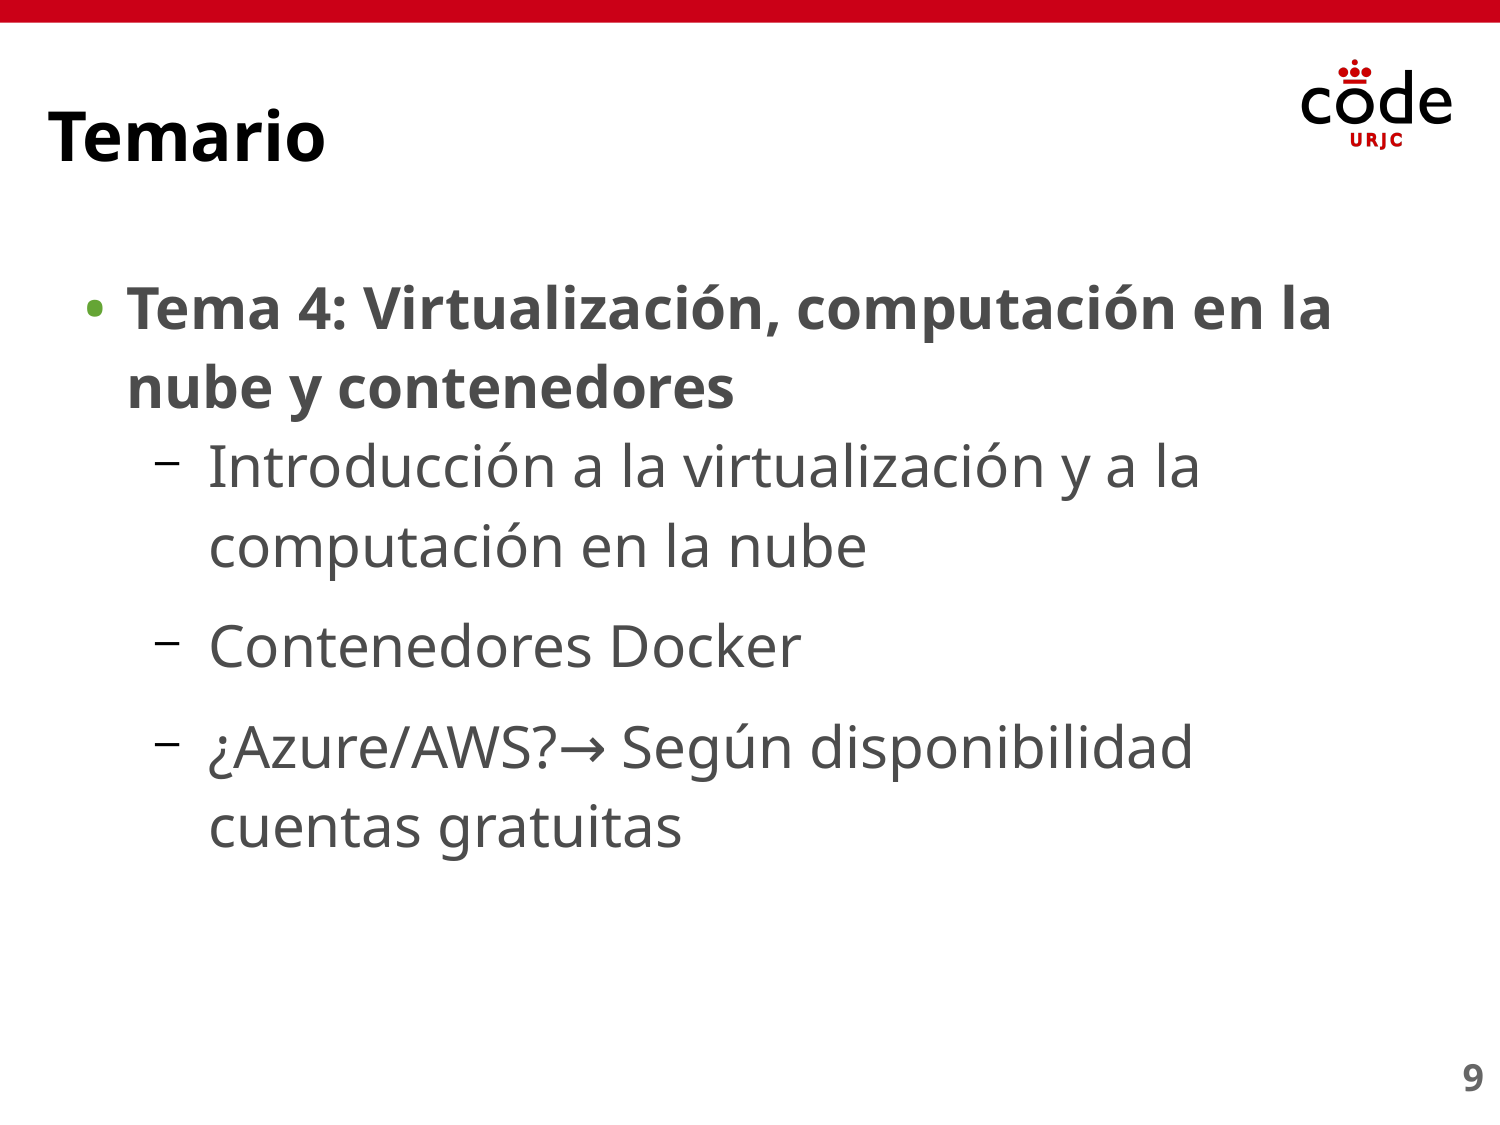

# Temario
Tema 4: Virtualización, computación en la nube y contenedores
Introducción a la virtualización y a la computación en la nube
Contenedores Docker
¿Azure/AWS?→ Según disponibilidad cuentas gratuitas